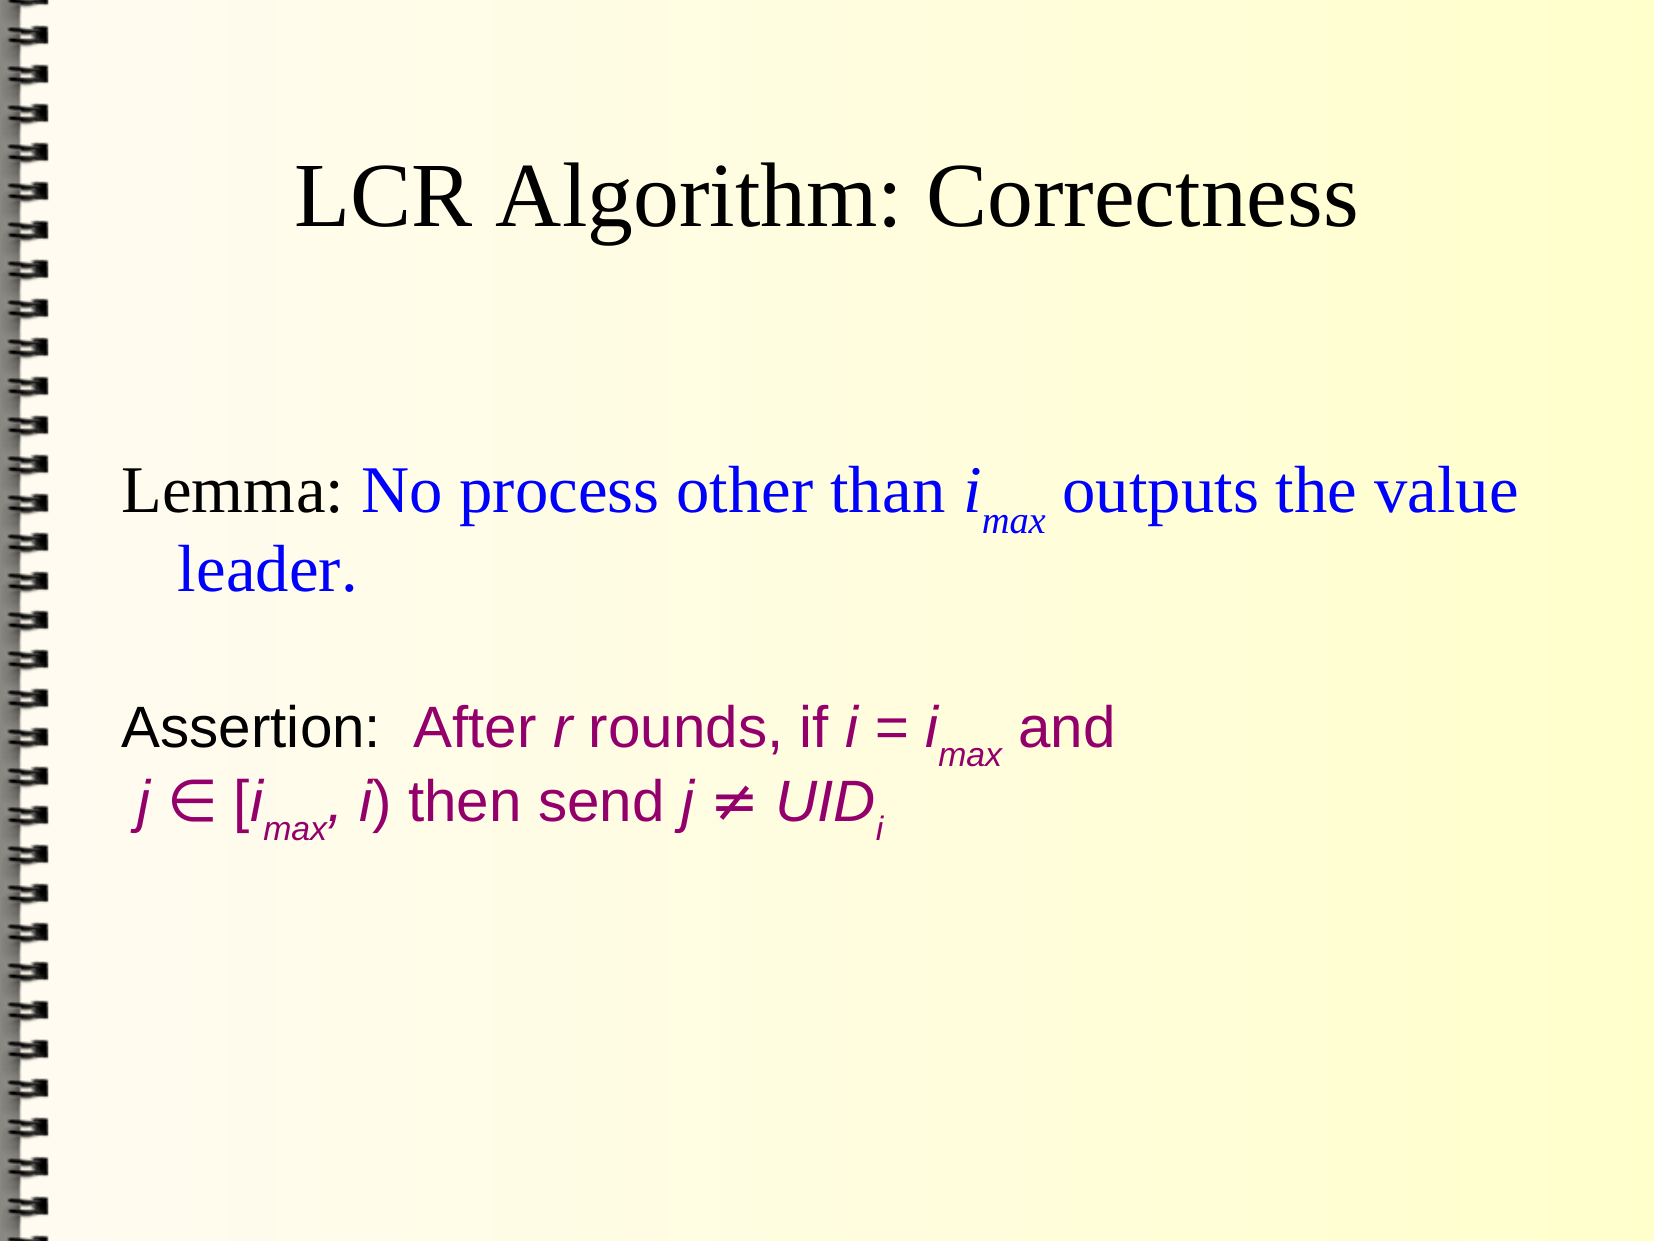

# LCR Algorithm: Correctness
Lemma: No process other than imax outputs the value leader.
Assertion: After r rounds, if i = imax and
 j ∈ [imax, i) then send j ≠ UIDi